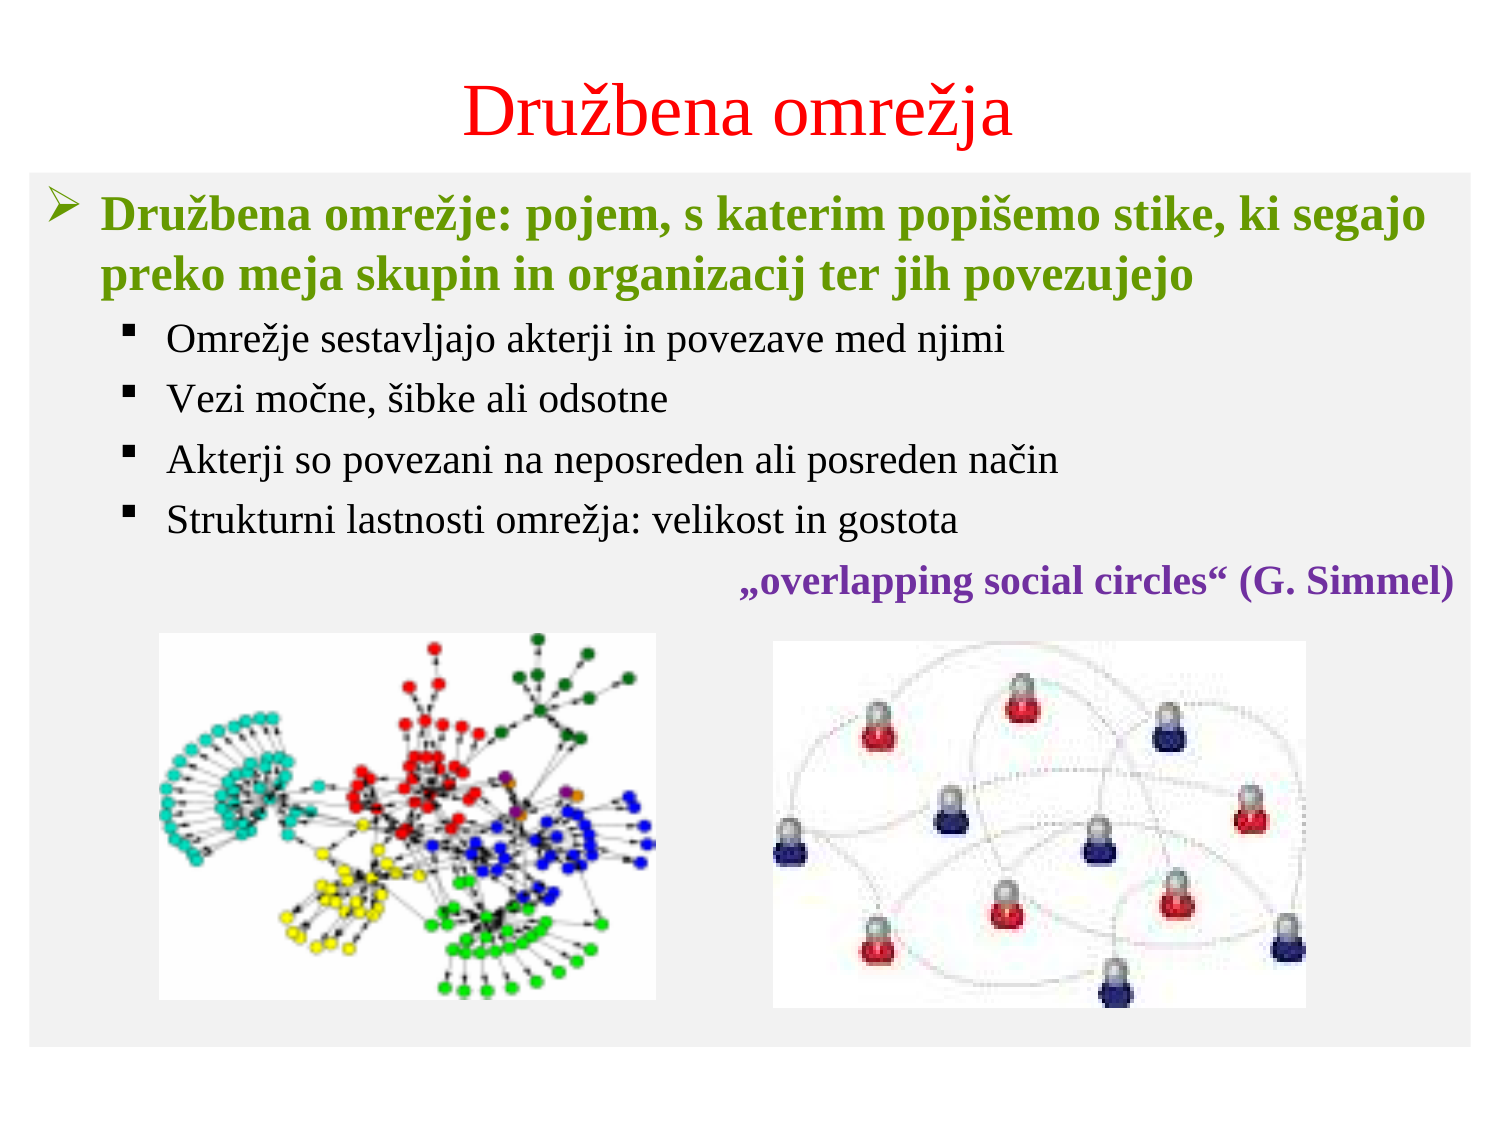

# Družbena omrežja
Družbena omrežje: pojem, s katerim popišemo stike, ki segajo preko meja skupin in organizacij ter jih povezujejo
Omrežje sestavljajo akterji in povezave med njimi
Vezi močne, šibke ali odsotne
Akterji so povezani na neposreden ali posreden način
Strukturni lastnosti omrežja: velikost in gostota
 „overlapping social circles“ (G. Simmel)